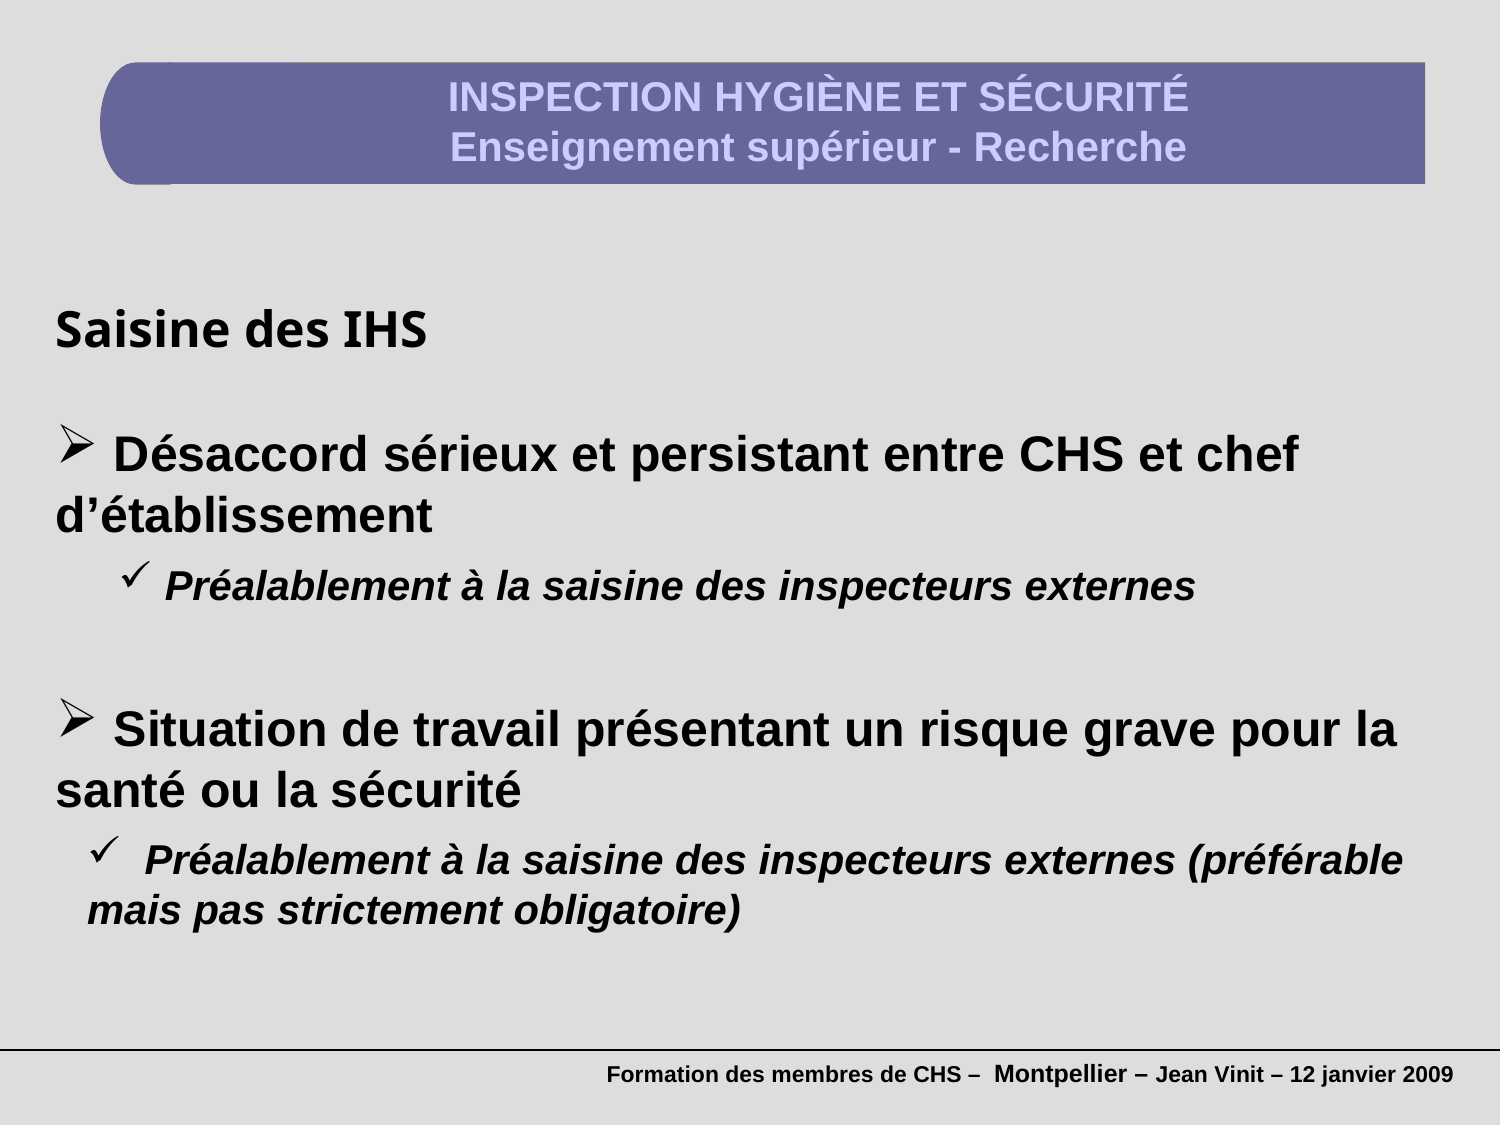

#
Saisine des IHS
 Désaccord sérieux et persistant entre CHS et chef d’établissement
Préalablement à la saisine des inspecteurs externes
 Situation de travail présentant un risque grave pour la santé ou la sécurité
 Préalablement à la saisine des inspecteurs externes (préférable mais pas strictement obligatoire)